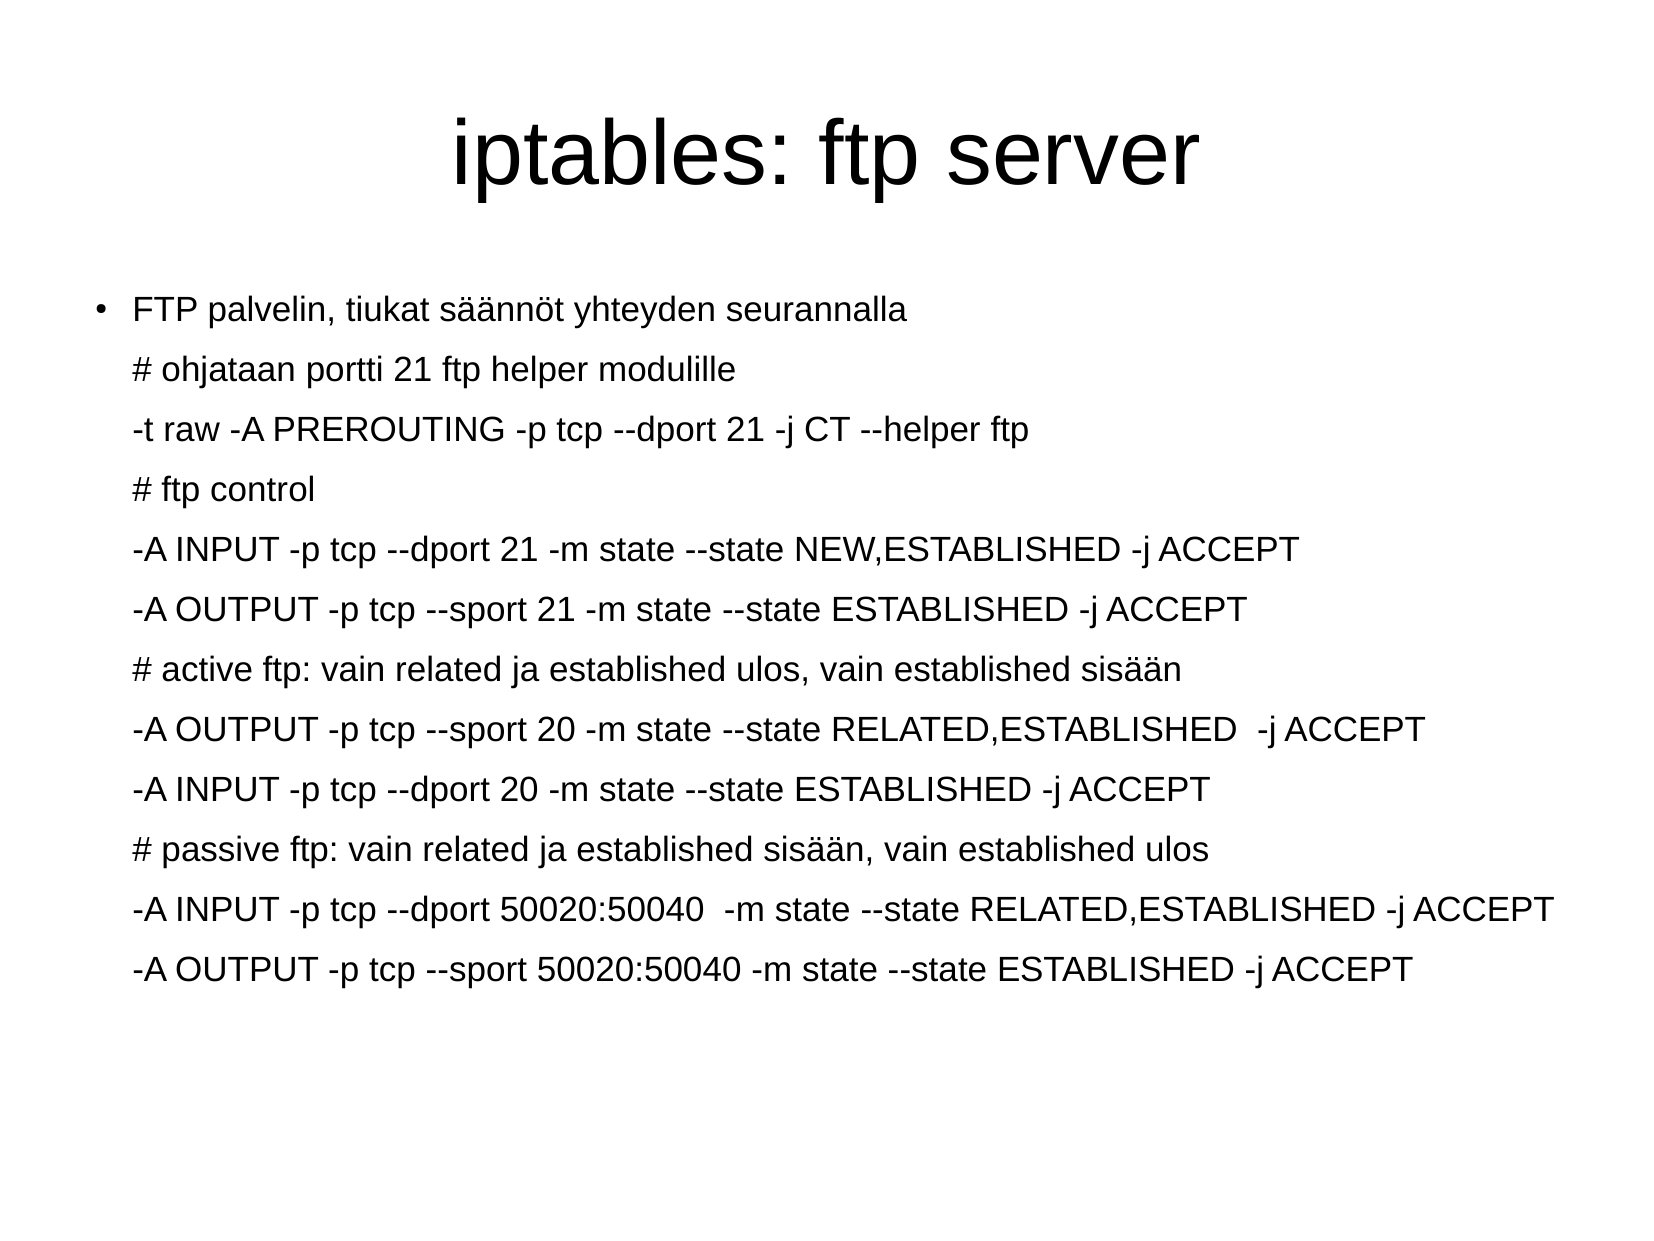

# iptables: ftp server
FTP palvelin, tiukat säännöt yhteyden seurannalla
# ohjataan portti 21 ftp helper modulille
-t raw -A PREROUTING -p tcp --dport 21 -j CT --helper ftp
# ftp control
-A INPUT -p tcp --dport 21 -m state --state NEW,ESTABLISHED -j ACCEPT
-A OUTPUT -p tcp --sport 21 -m state --state ESTABLISHED -j ACCEPT
# active ftp: vain related ja established ulos, vain established sisään
-A OUTPUT -p tcp --sport 20 -m state --state RELATED,ESTABLISHED -j ACCEPT
-A INPUT -p tcp --dport 20 -m state --state ESTABLISHED -j ACCEPT
# passive ftp: vain related ja established sisään, vain established ulos
-A INPUT -p tcp --dport 50020:50040 -m state --state RELATED,ESTABLISHED -j ACCEPT
-A OUTPUT -p tcp --sport 50020:50040 -m state --state ESTABLISHED -j ACCEPT